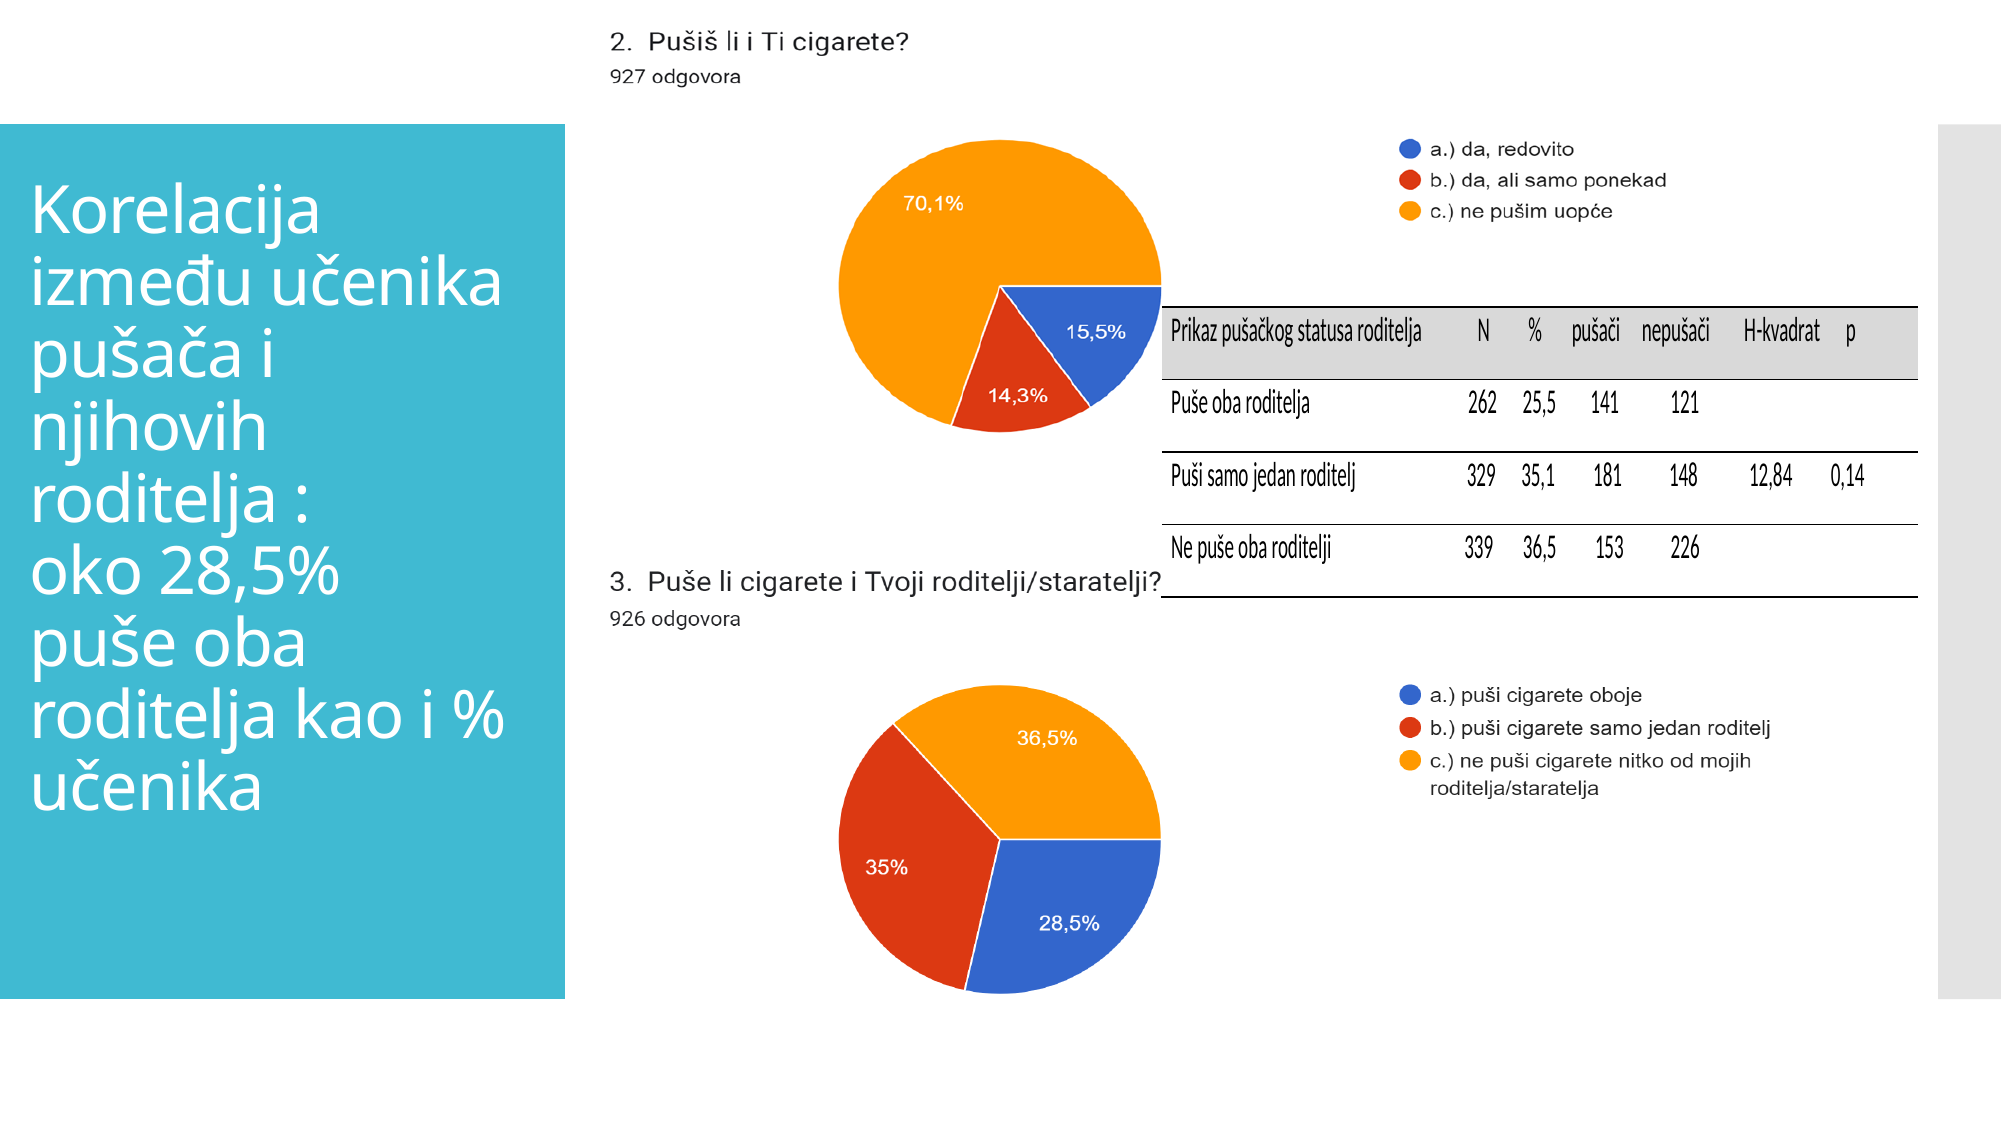

# Korelacija između učenika pušača i njihovih roditelja : oko 28,5% puše oba roditelja kao i % učenika
.